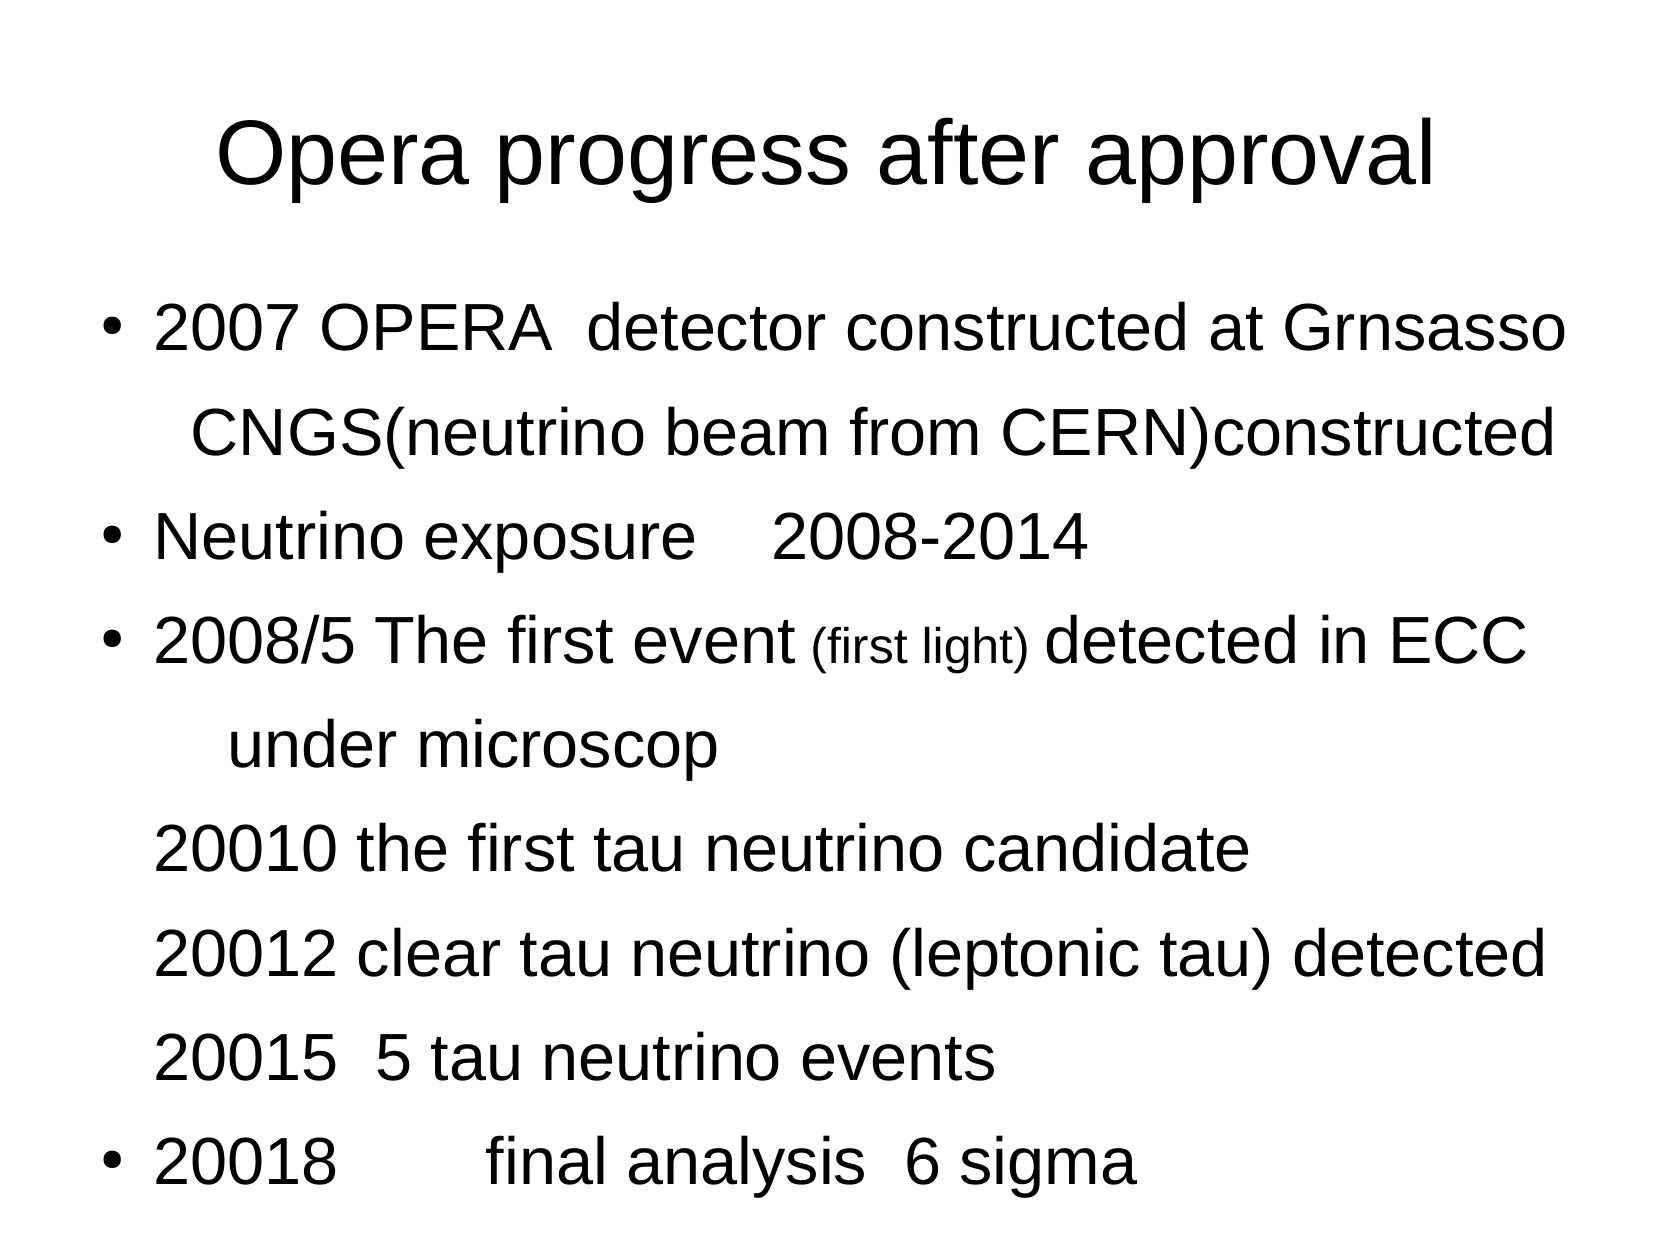

# Opera progress after approval
2007 OPERA detector constructed at Grnsasso
 CNGS(neutrino beam from CERN)constructed
Neutrino exposure 2008-2014
2008/5 The first event (first light) detected in ECC
 under microscop
20010 the first tau neutrino candidate
20012 clear tau neutrino (leptonic tau) detected
20015 5 tau neutrino events
20018 final analysis 6 sigma